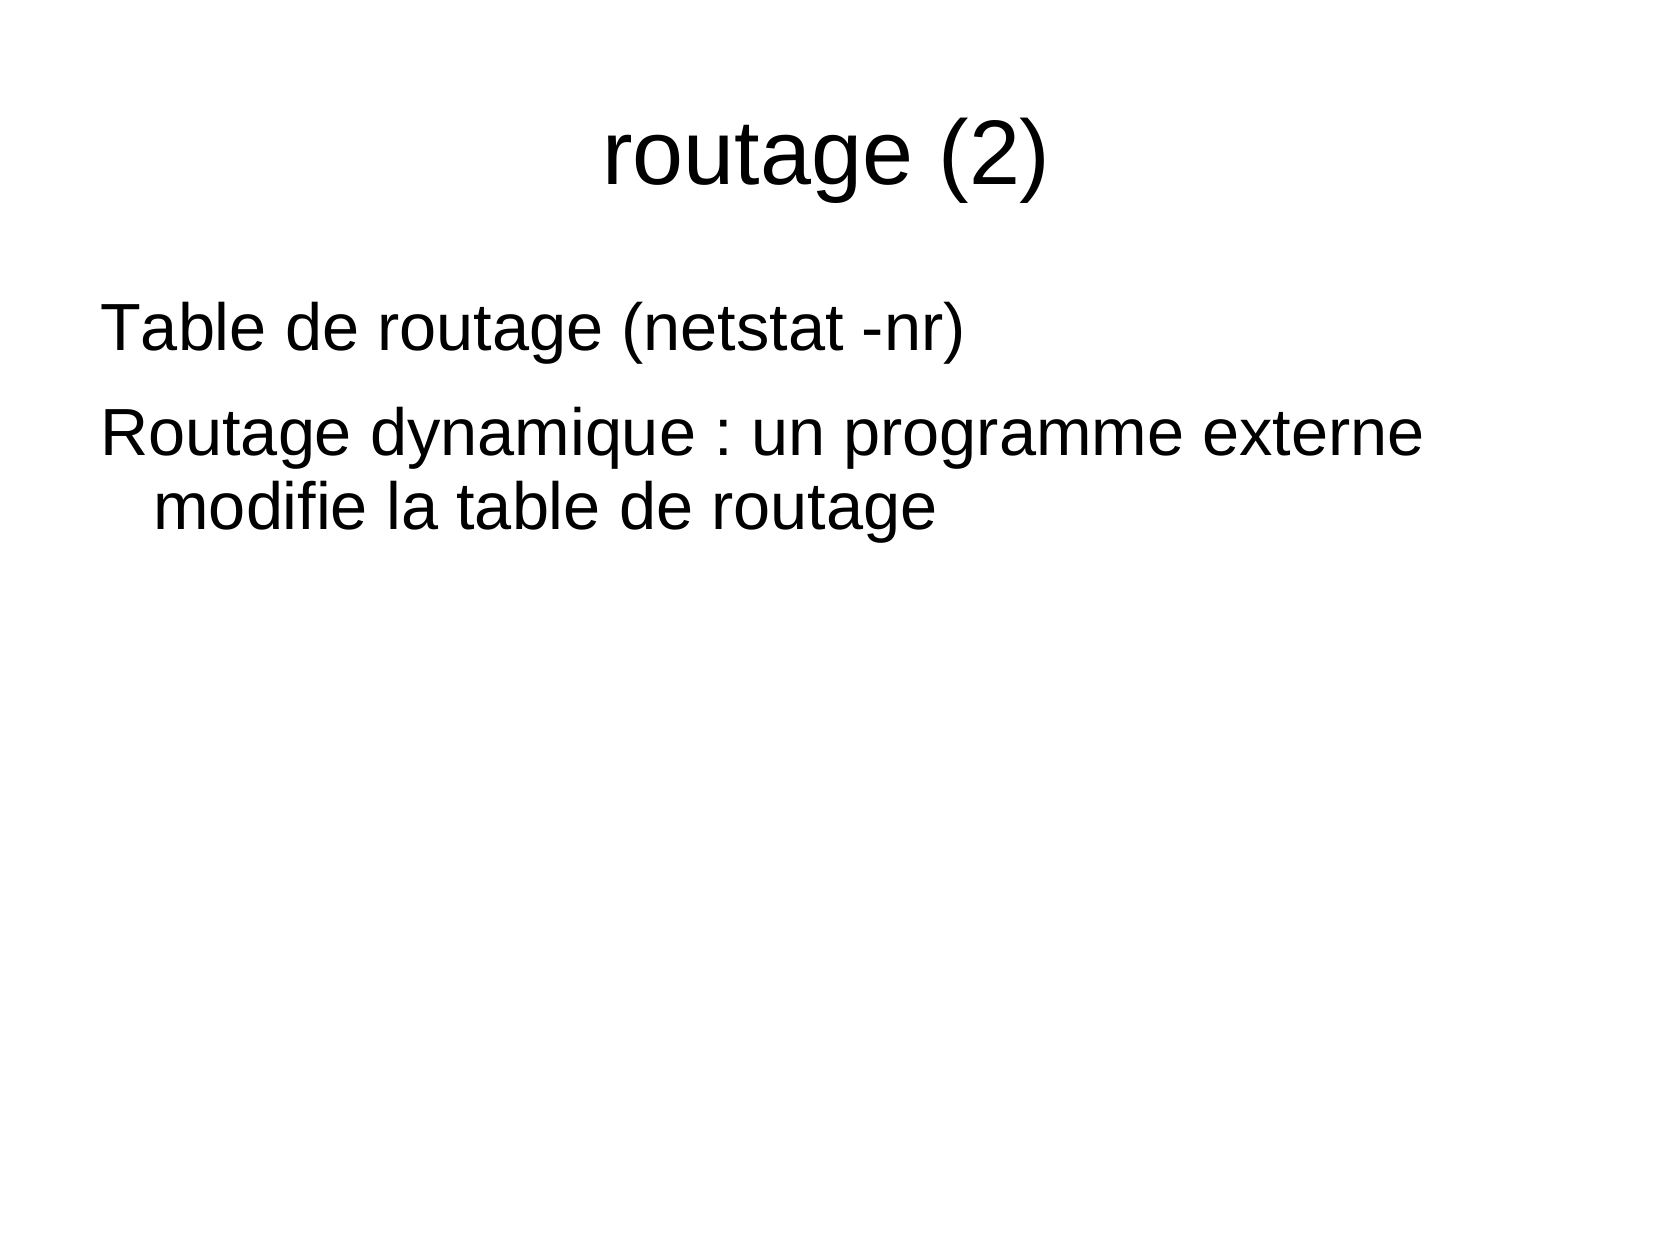

# routage (2)
Table de routage (netstat -nr)
Routage dynamique : un programme externe modifie la table de routage